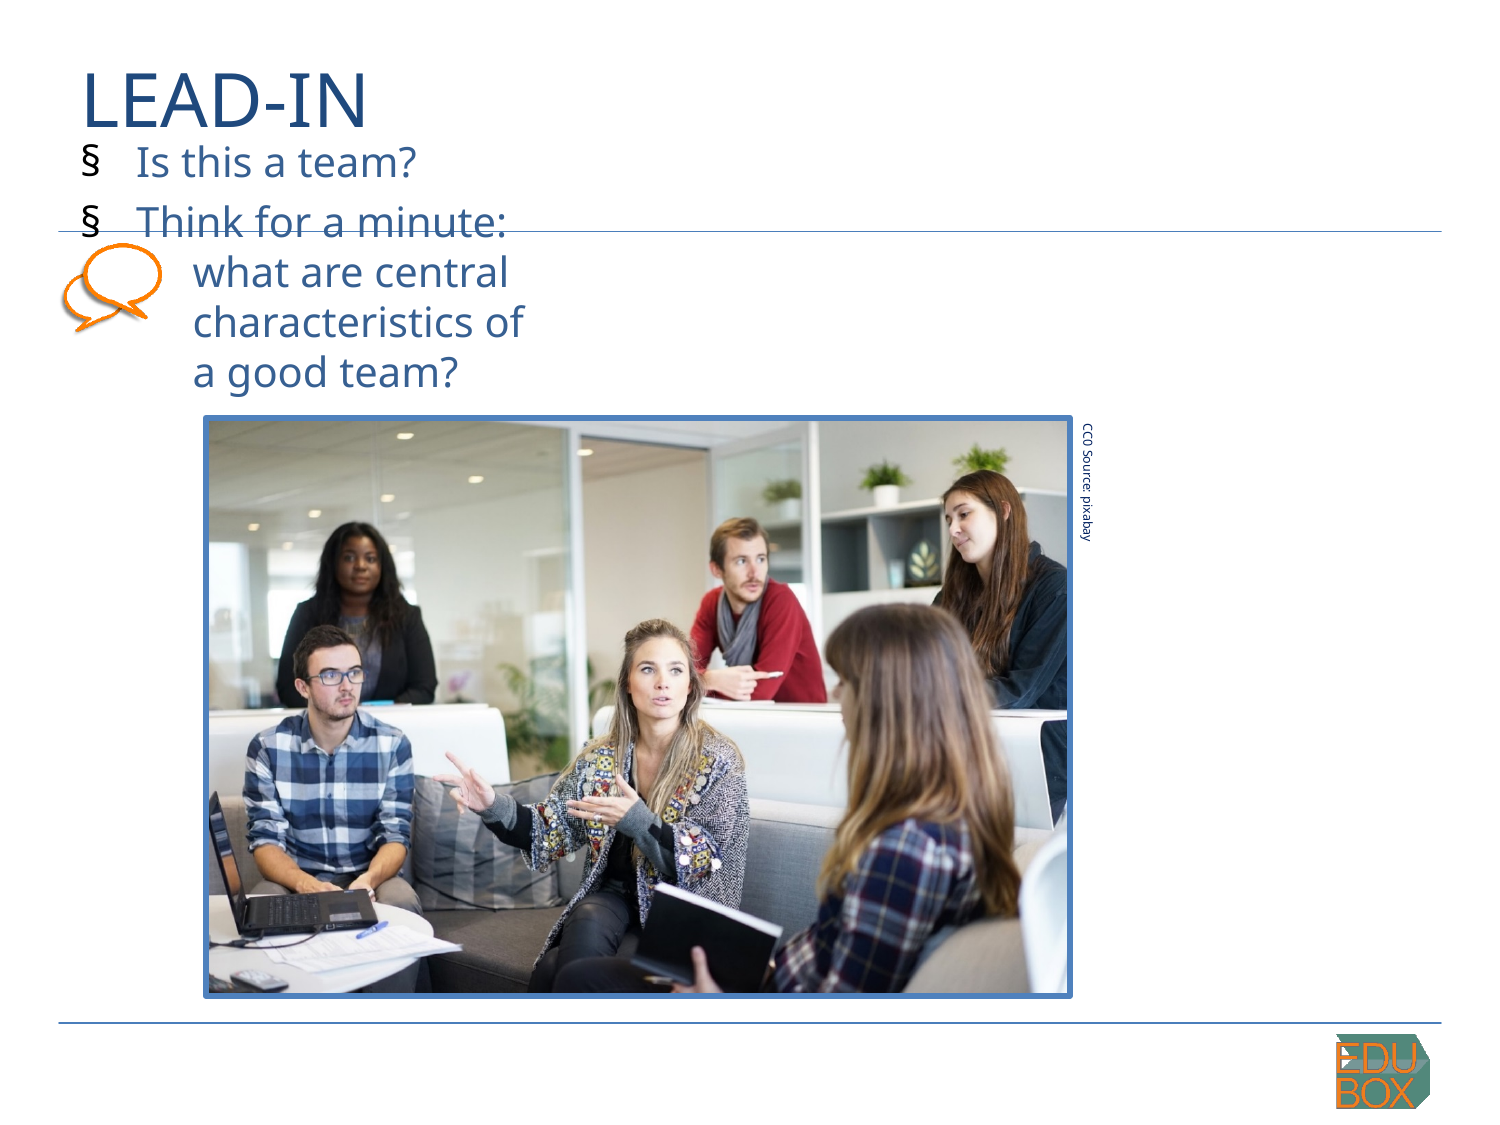

# LEAD-IN
Is this a team?
Think for a minute: what are central characteristics of a good team?
CC0 Source: pixabay